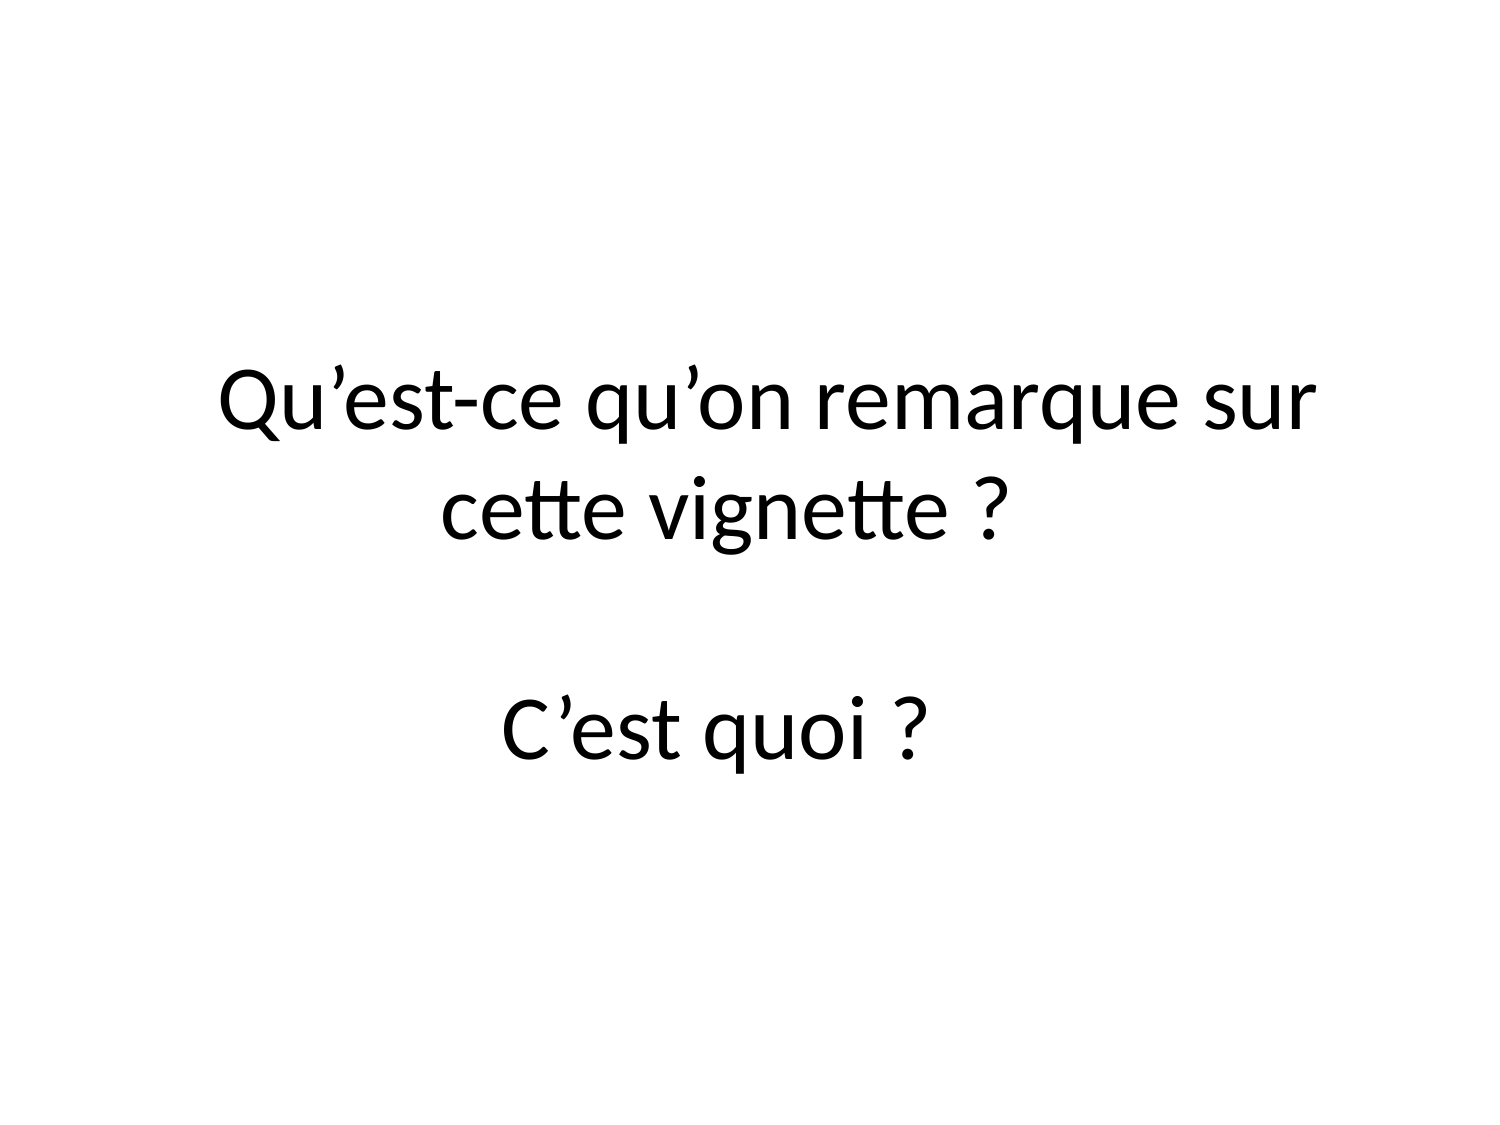

# Qu’est-ce qu’on remarque sur cette vignette ?
C’est quoi ?